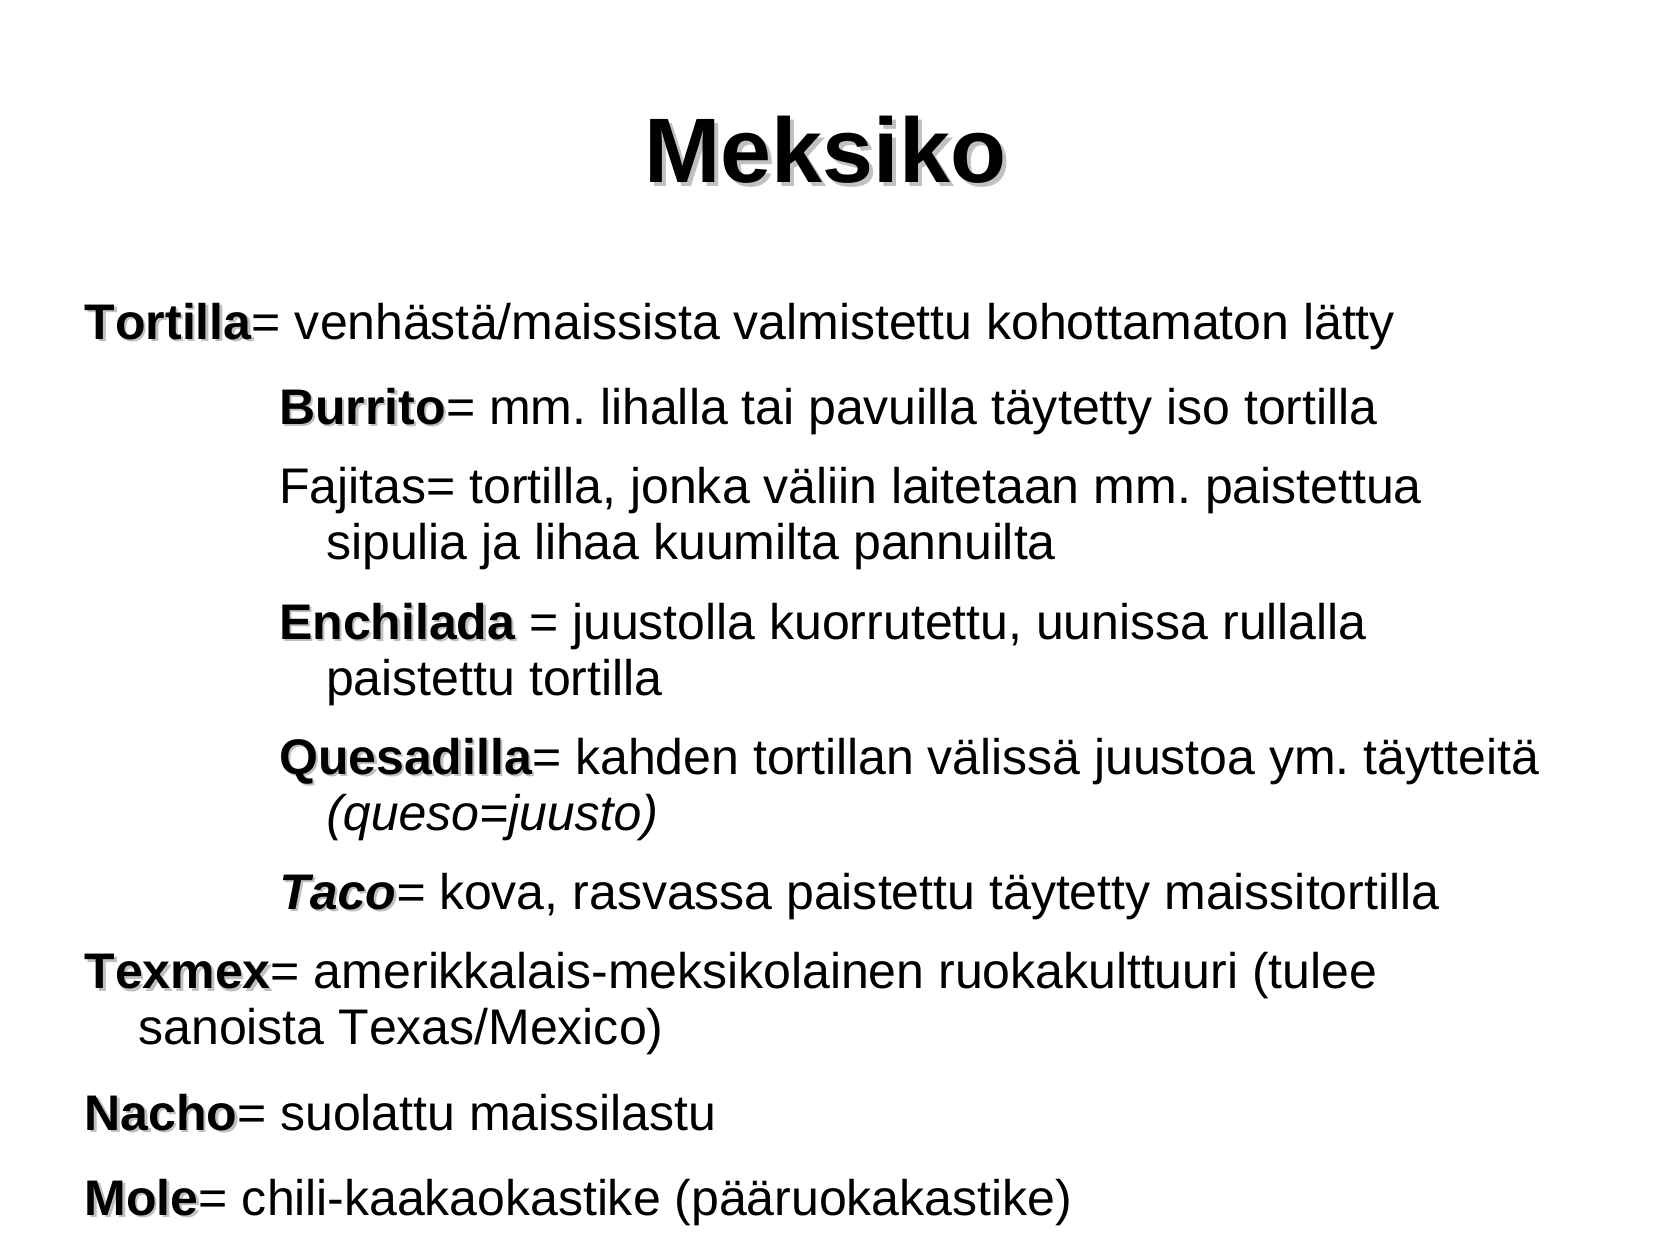

# Meksiko
Tortilla= venhästä/maissista valmistettu kohottamaton lätty
Burrito= mm. lihalla tai pavuilla täytetty iso tortilla
Fajitas= tortilla, jonka väliin laitetaan mm. paistettua sipulia ja lihaa kuumilta pannuilta
Enchilada = juustolla kuorrutettu, uunissa rullalla paistettu tortilla
Quesadilla= kahden tortillan välissä juustoa ym. täytteitä (queso=juusto)
Taco= kova, rasvassa paistettu täytetty maissitortilla
Texmex= amerikkalais-meksikolainen ruokakulttuuri (tulee sanoista Texas/Mexico)
Nacho= suolattu maissilastu
Mole= chili-kaakaokastike (pääruokakastike)